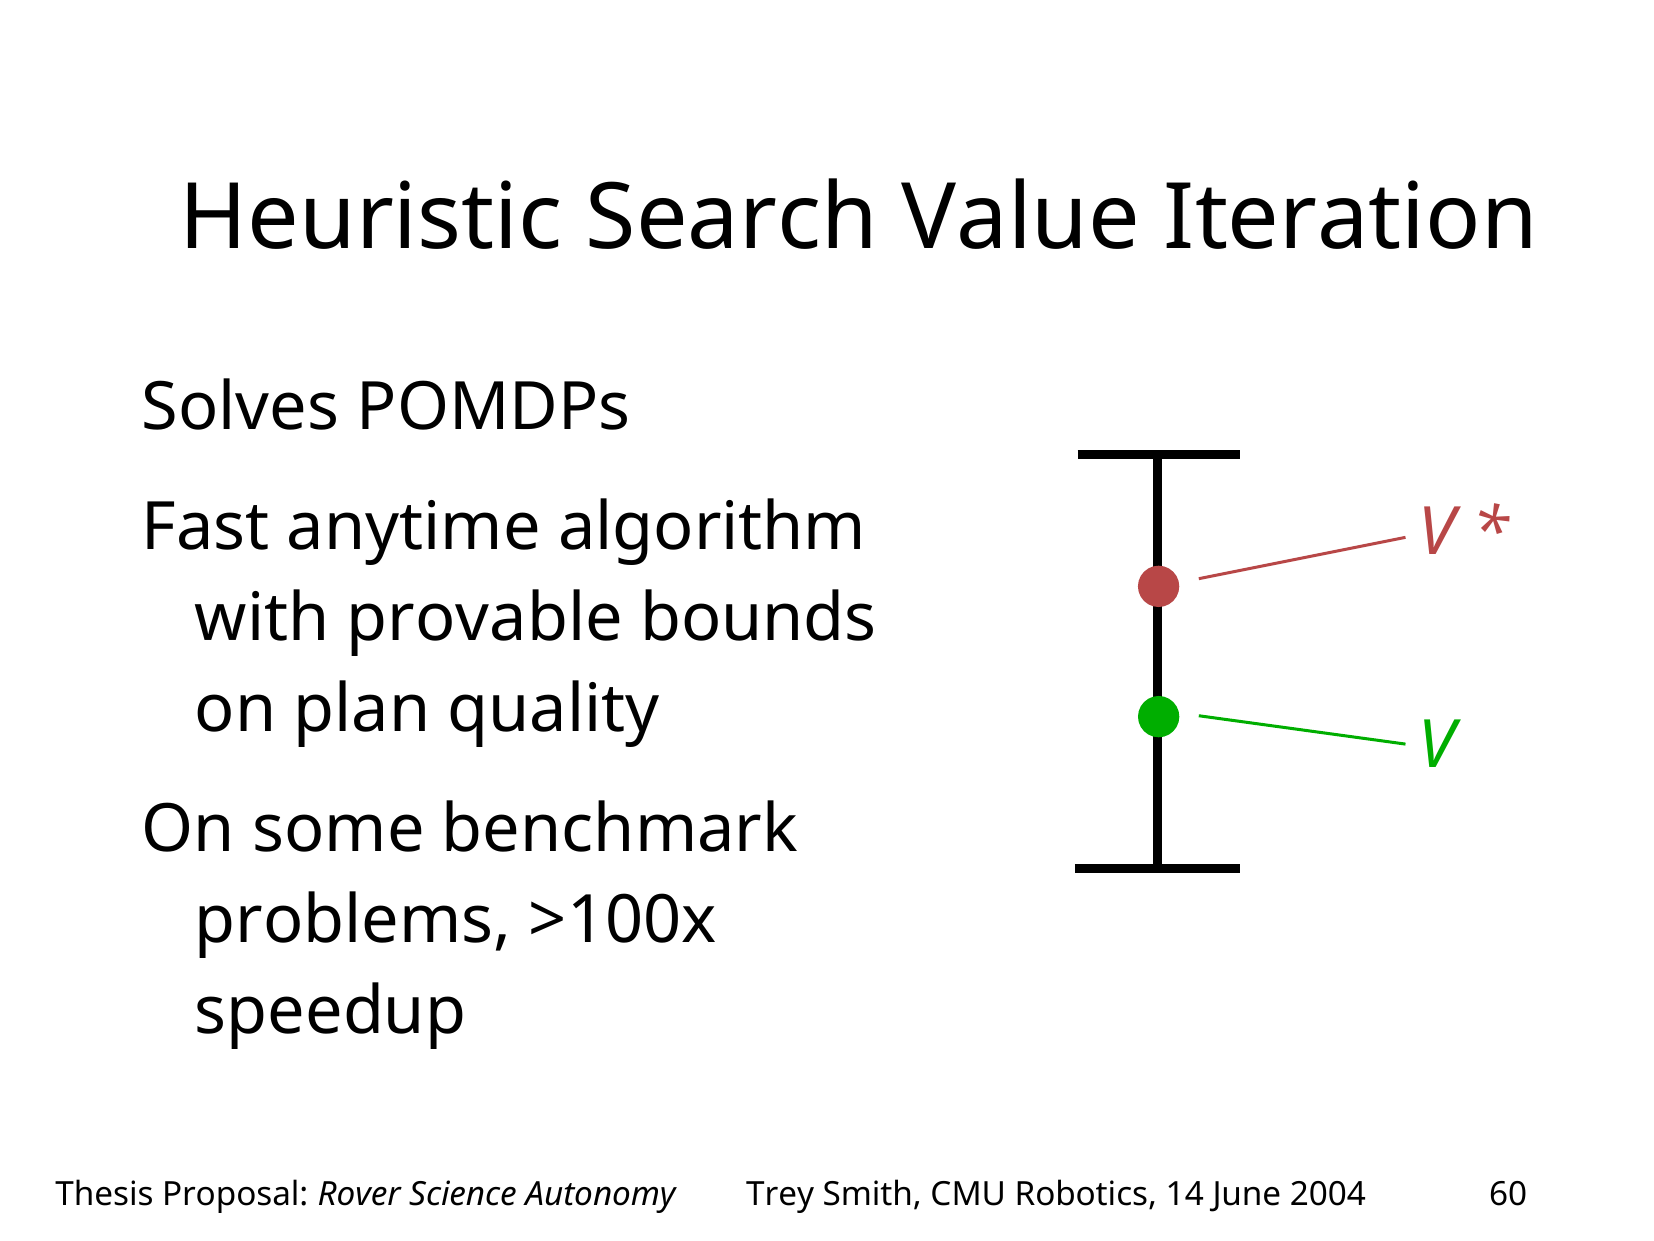

# Heuristic Search Value Iteration
Solves POMDPs
Fast anytime algorithm with provable bounds on plan quality
On some benchmark problems, >100x speedup
V *
V